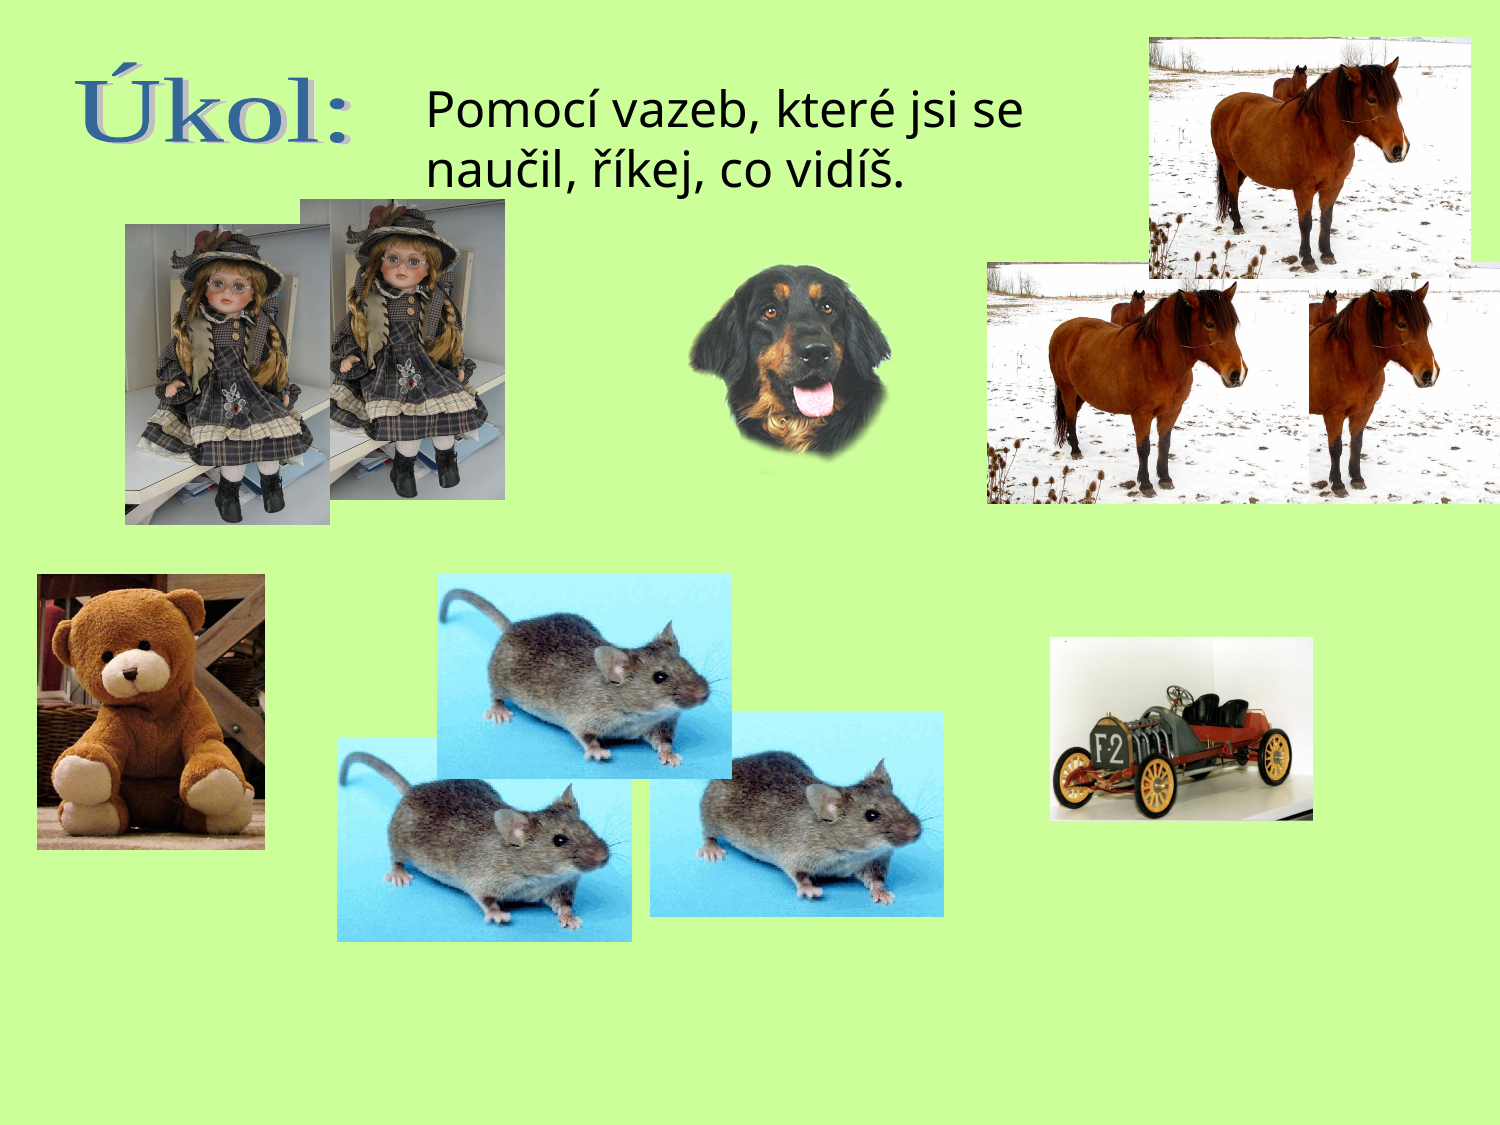

Úkol:
Pomocí vazeb, které jsi se
naučil, říkej, co vidíš.